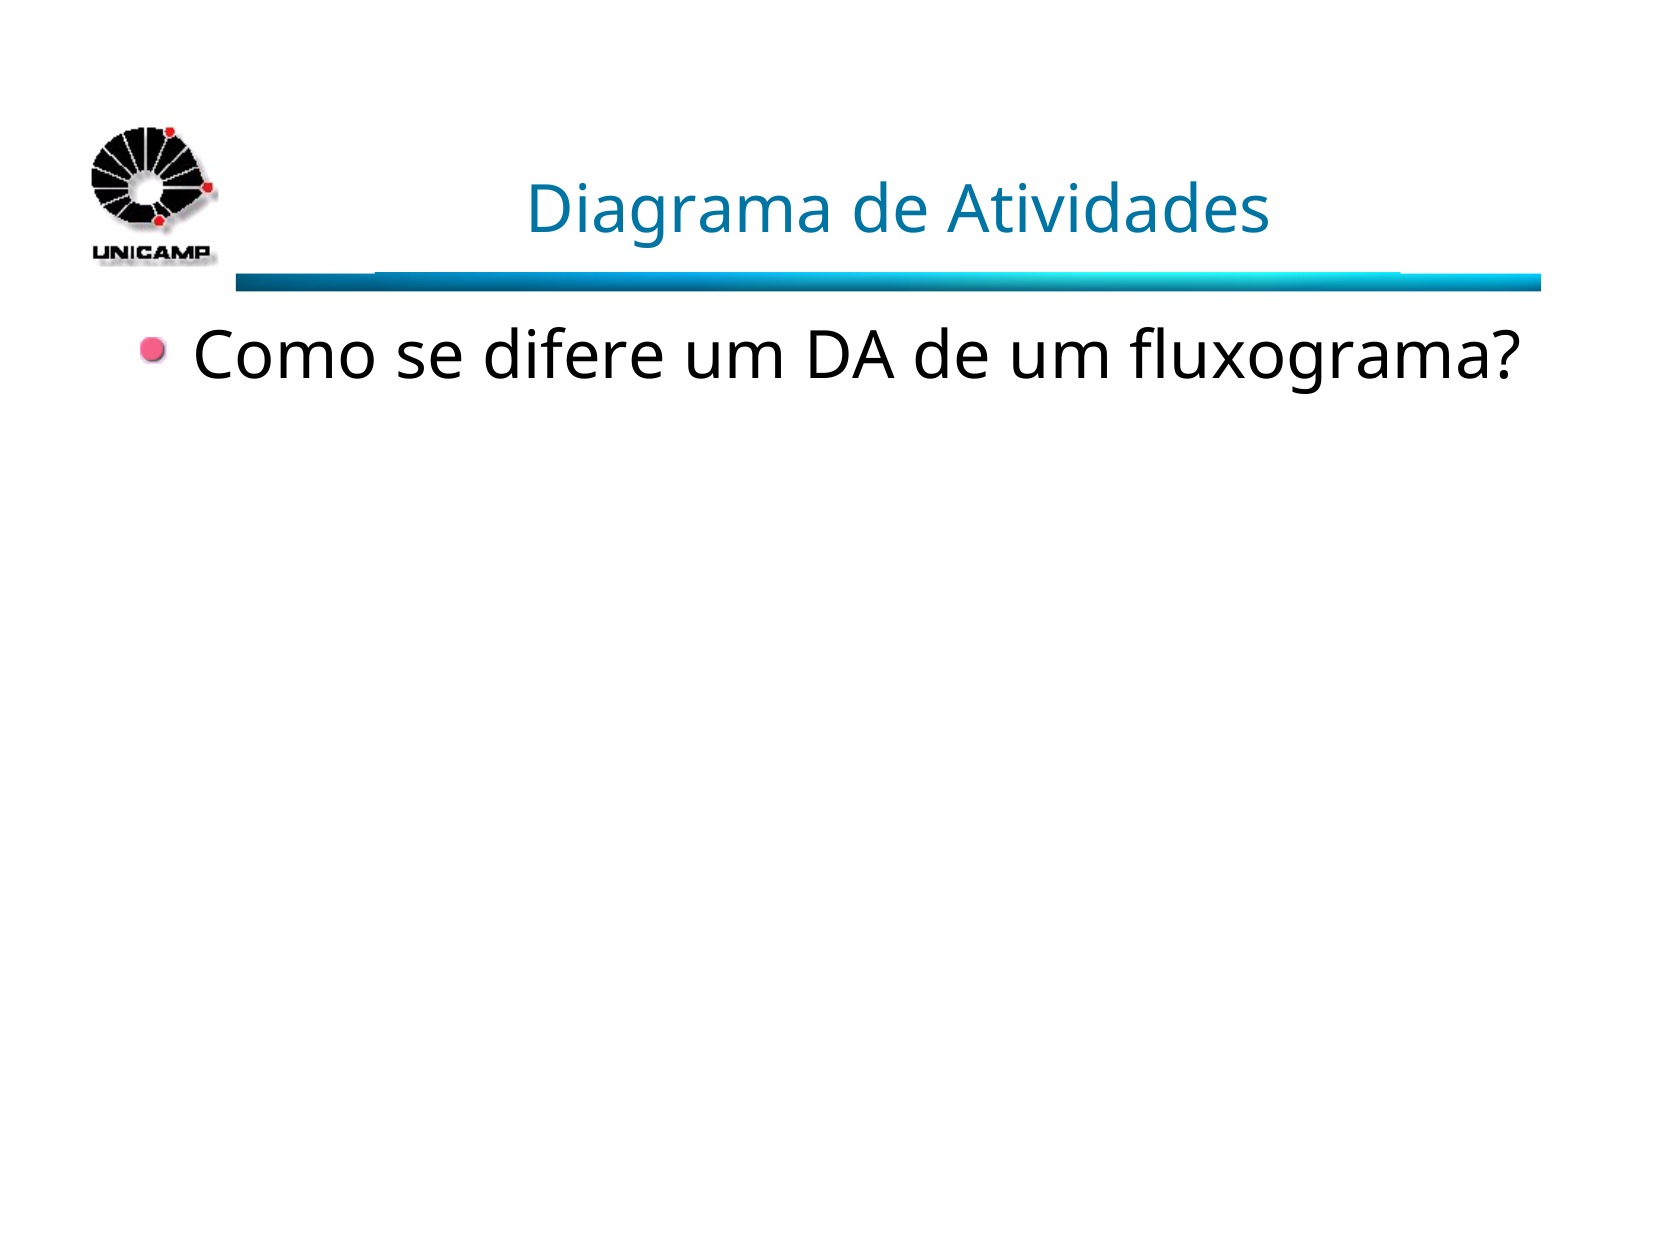

# Diagrama de Atividades
Como se difere um DA de um fluxograma?